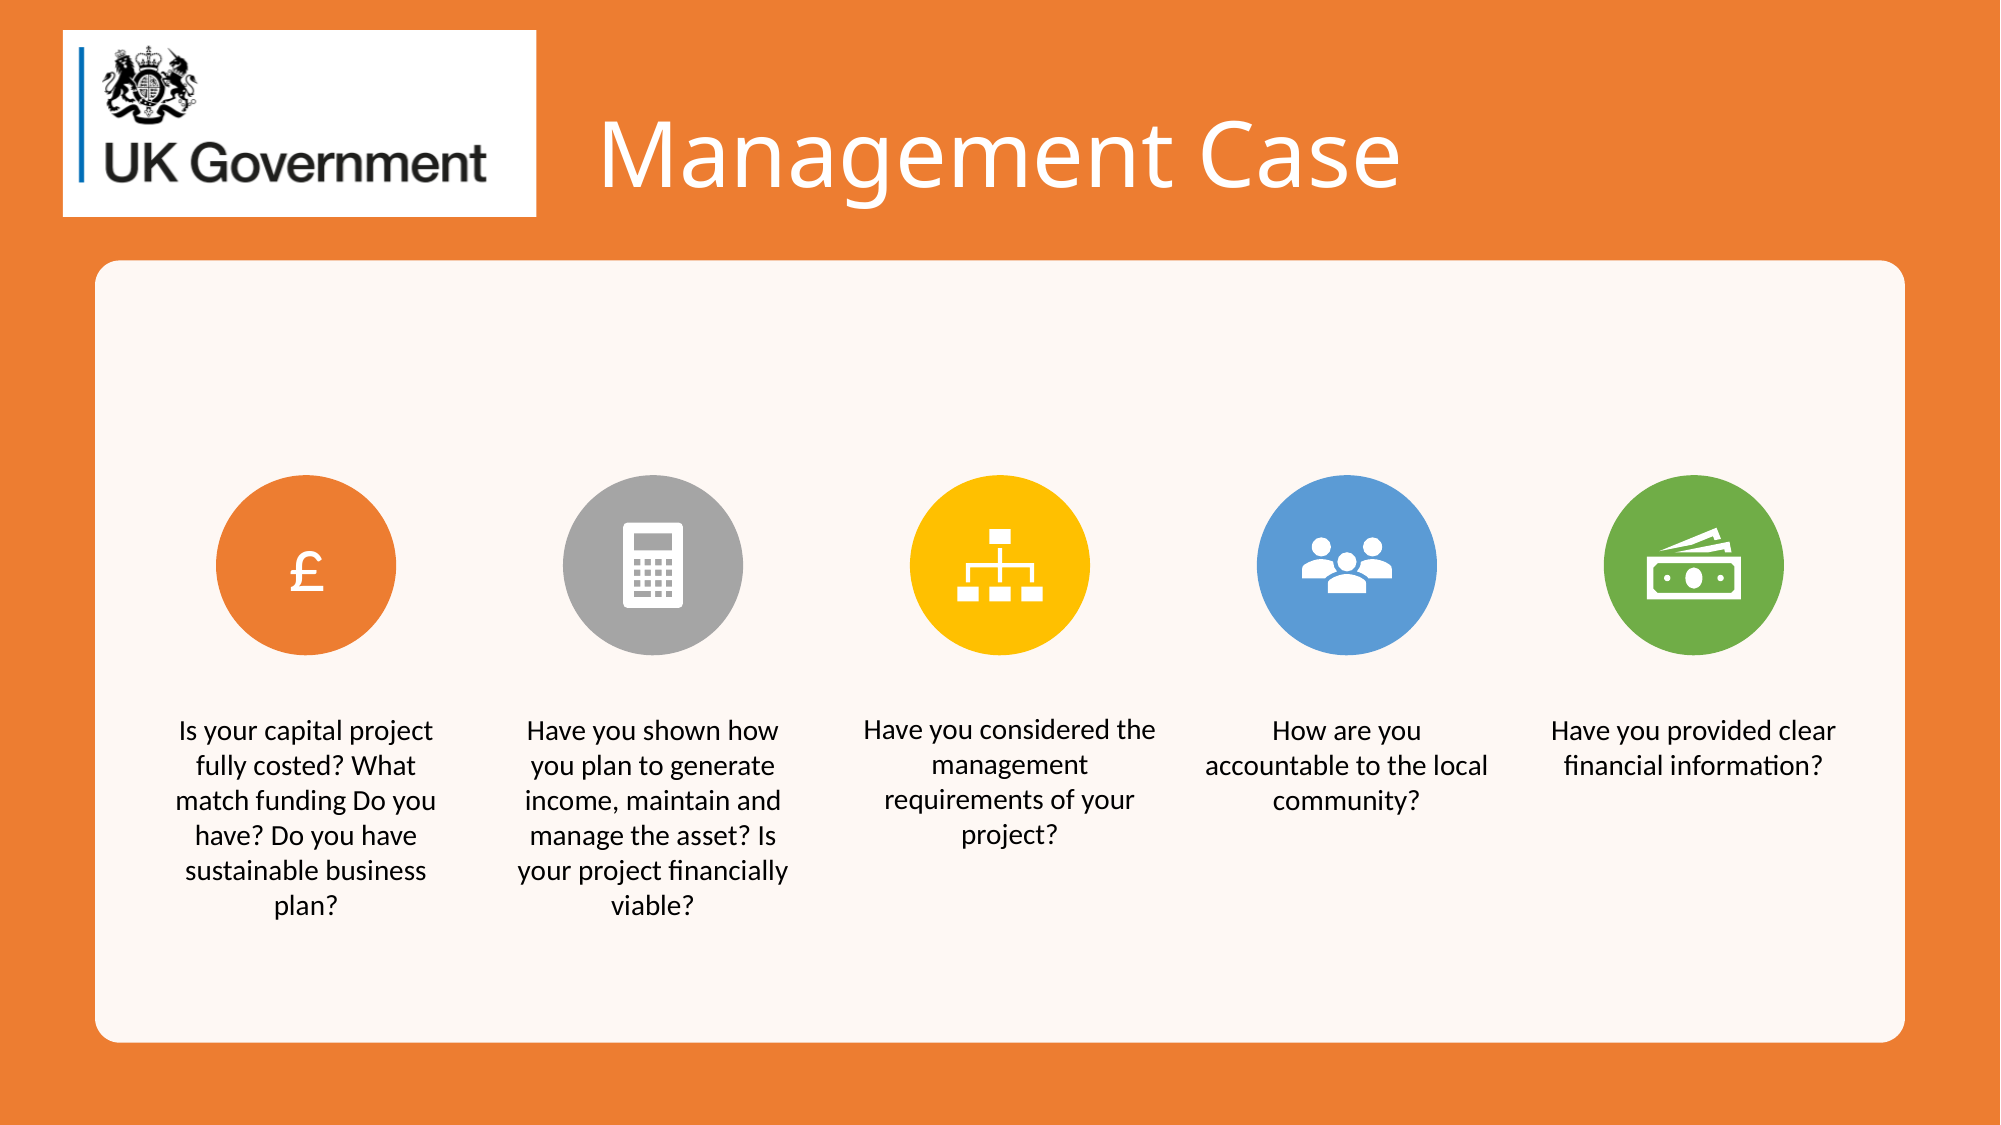

# Management Case
Is your capital project fully costed? What match funding Do you have? Do you have sustainable business plan?
Have you shown how you plan to generate income, maintain and manage the asset? Is your project financially viable?
How are you accountable to the local community?
Have you provided clear financial information?
£
Have you considered the management requirements of your project?